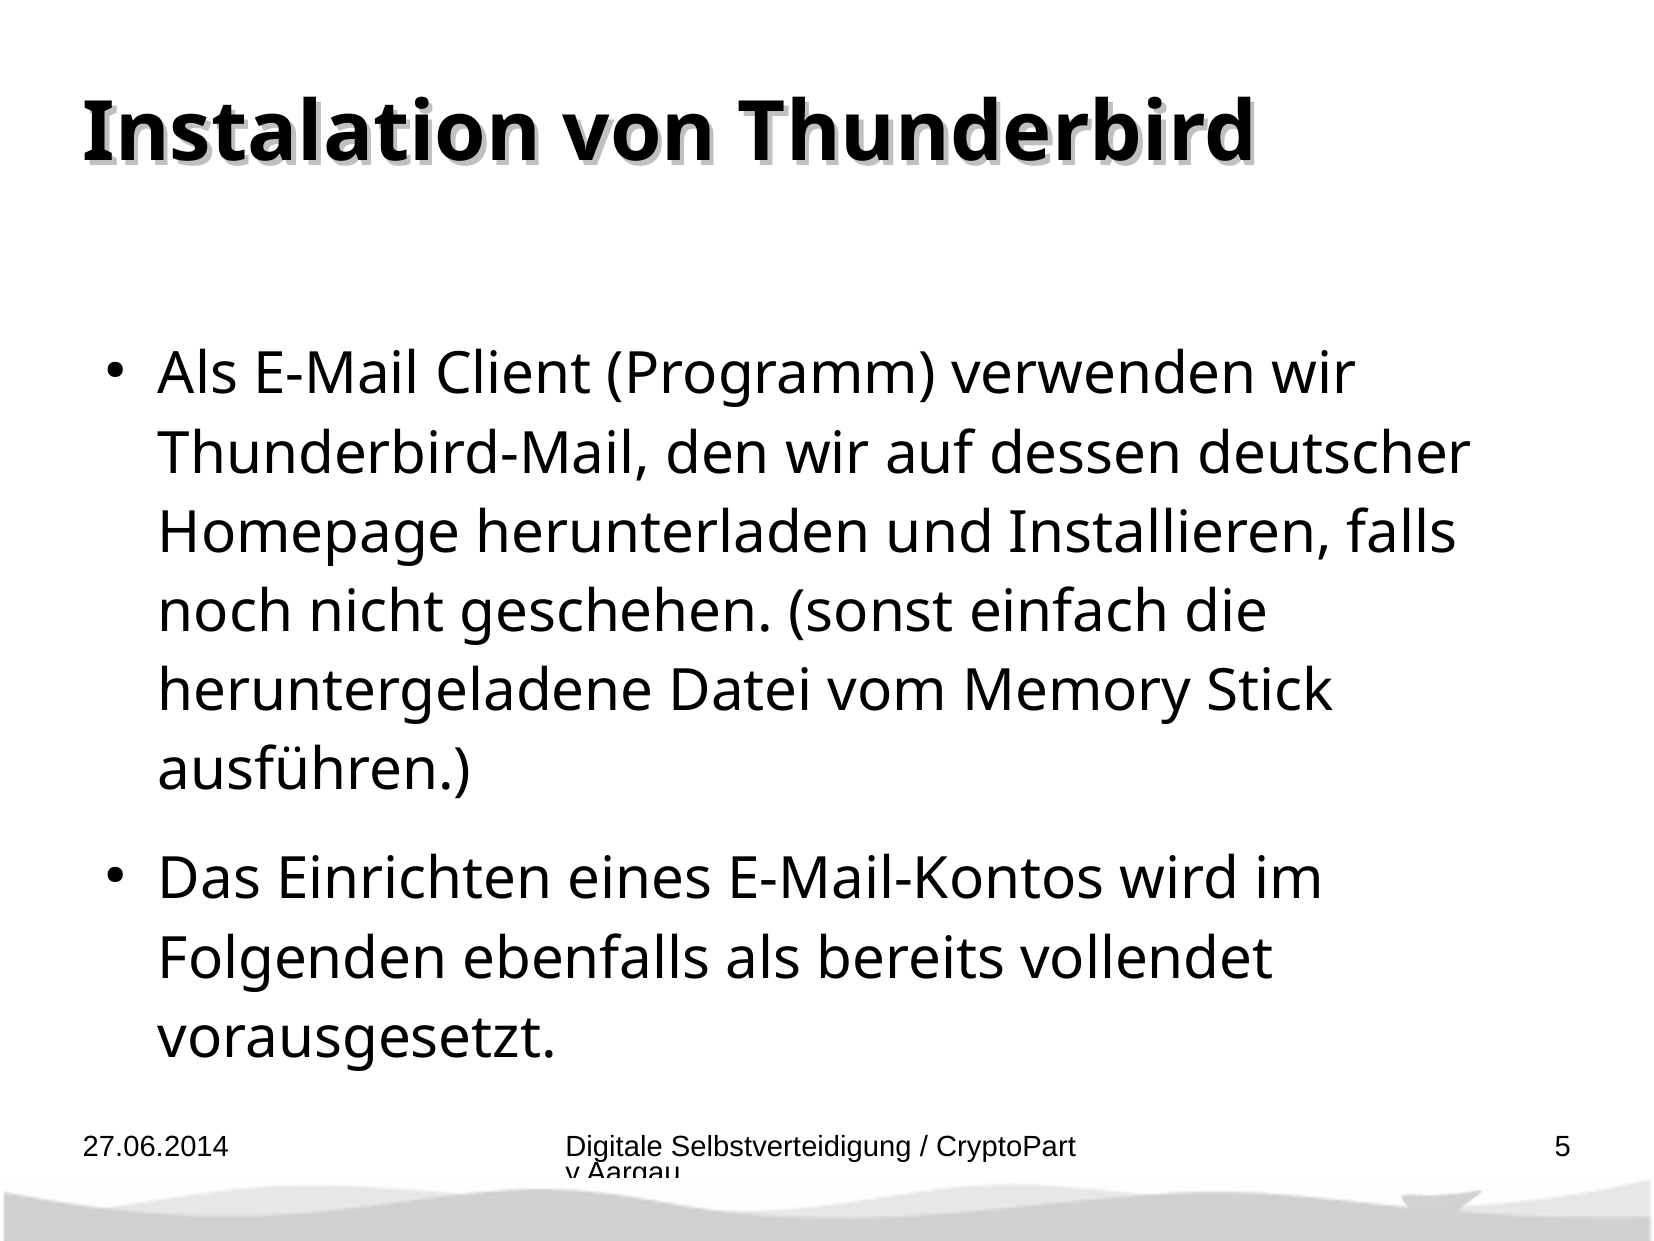

# Instalation von Thunderbird
Als E-Mail Client (Programm) verwenden wir Thunderbird-Mail, den wir auf dessen deutscher Homepage herunterladen und Installieren, falls noch nicht geschehen. (sonst einfach die heruntergeladene Datei vom Memory Stick ausführen.)
Das Einrichten eines E-Mail-Kontos wird im Folgenden ebenfalls als bereits vollendet vorausgesetzt.
27.06.2014
Digitale Selbstverteidigung / CryptoParty Aargau
5